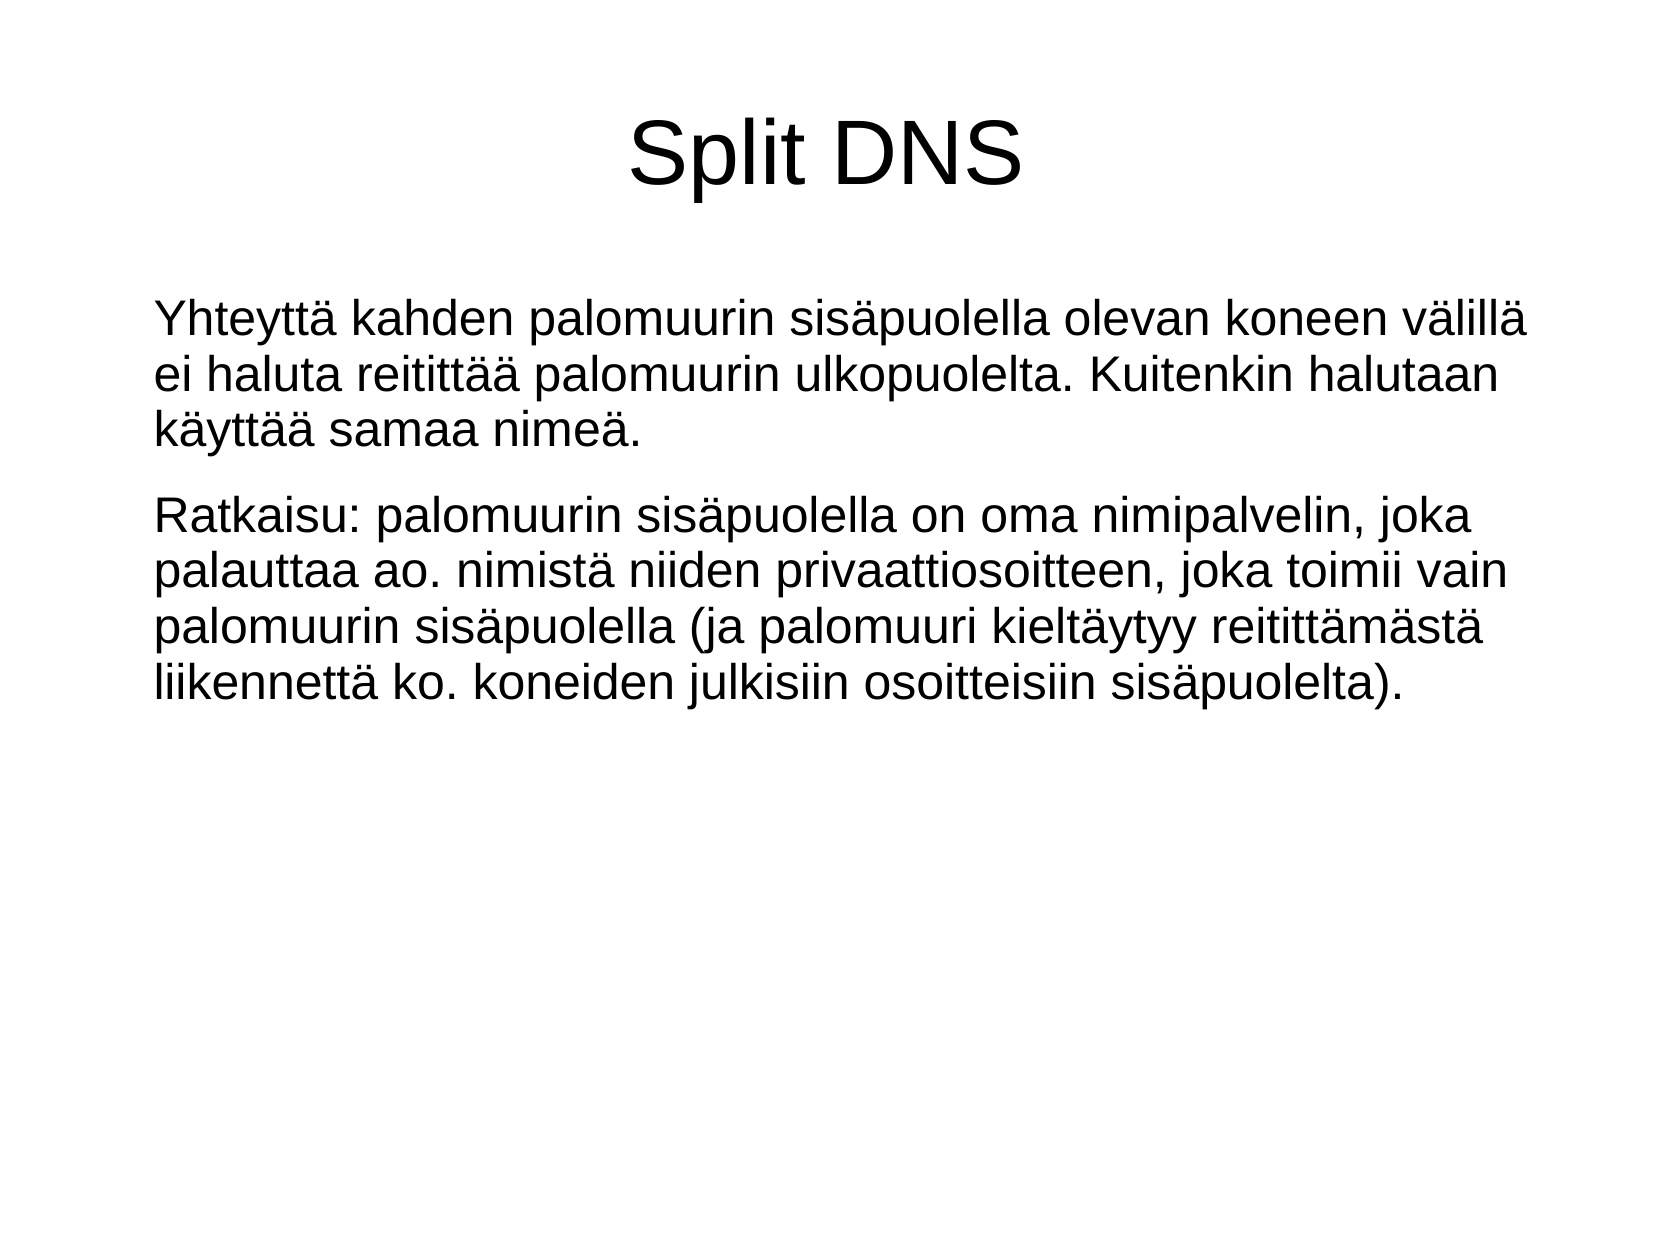

# Split DNS
Yhteyttä kahden palomuurin sisäpuolella olevan koneen välillä ei haluta reitittää palomuurin ulkopuolelta. Kuitenkin halutaan käyttää samaa nimeä.
Ratkaisu: palomuurin sisäpuolella on oma nimipalvelin, joka palauttaa ao. nimistä niiden privaattiosoitteen, joka toimii vain palomuurin sisäpuolella (ja palomuuri kieltäytyy reitittämästä liikennettä ko. koneiden julkisiin osoitteisiin sisäpuolelta).